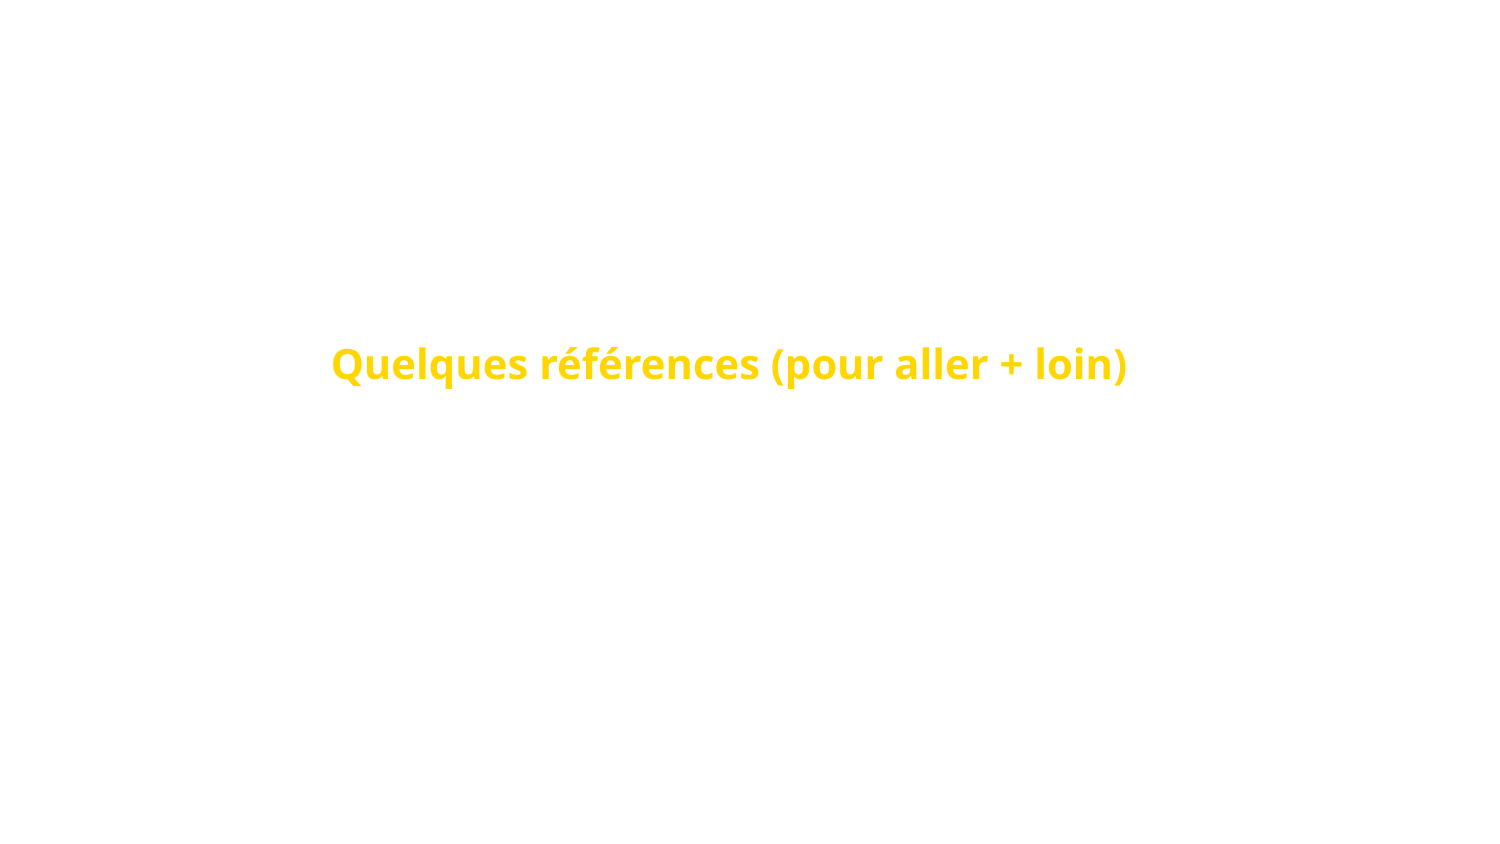

# Quelques références (pour aller + loin)